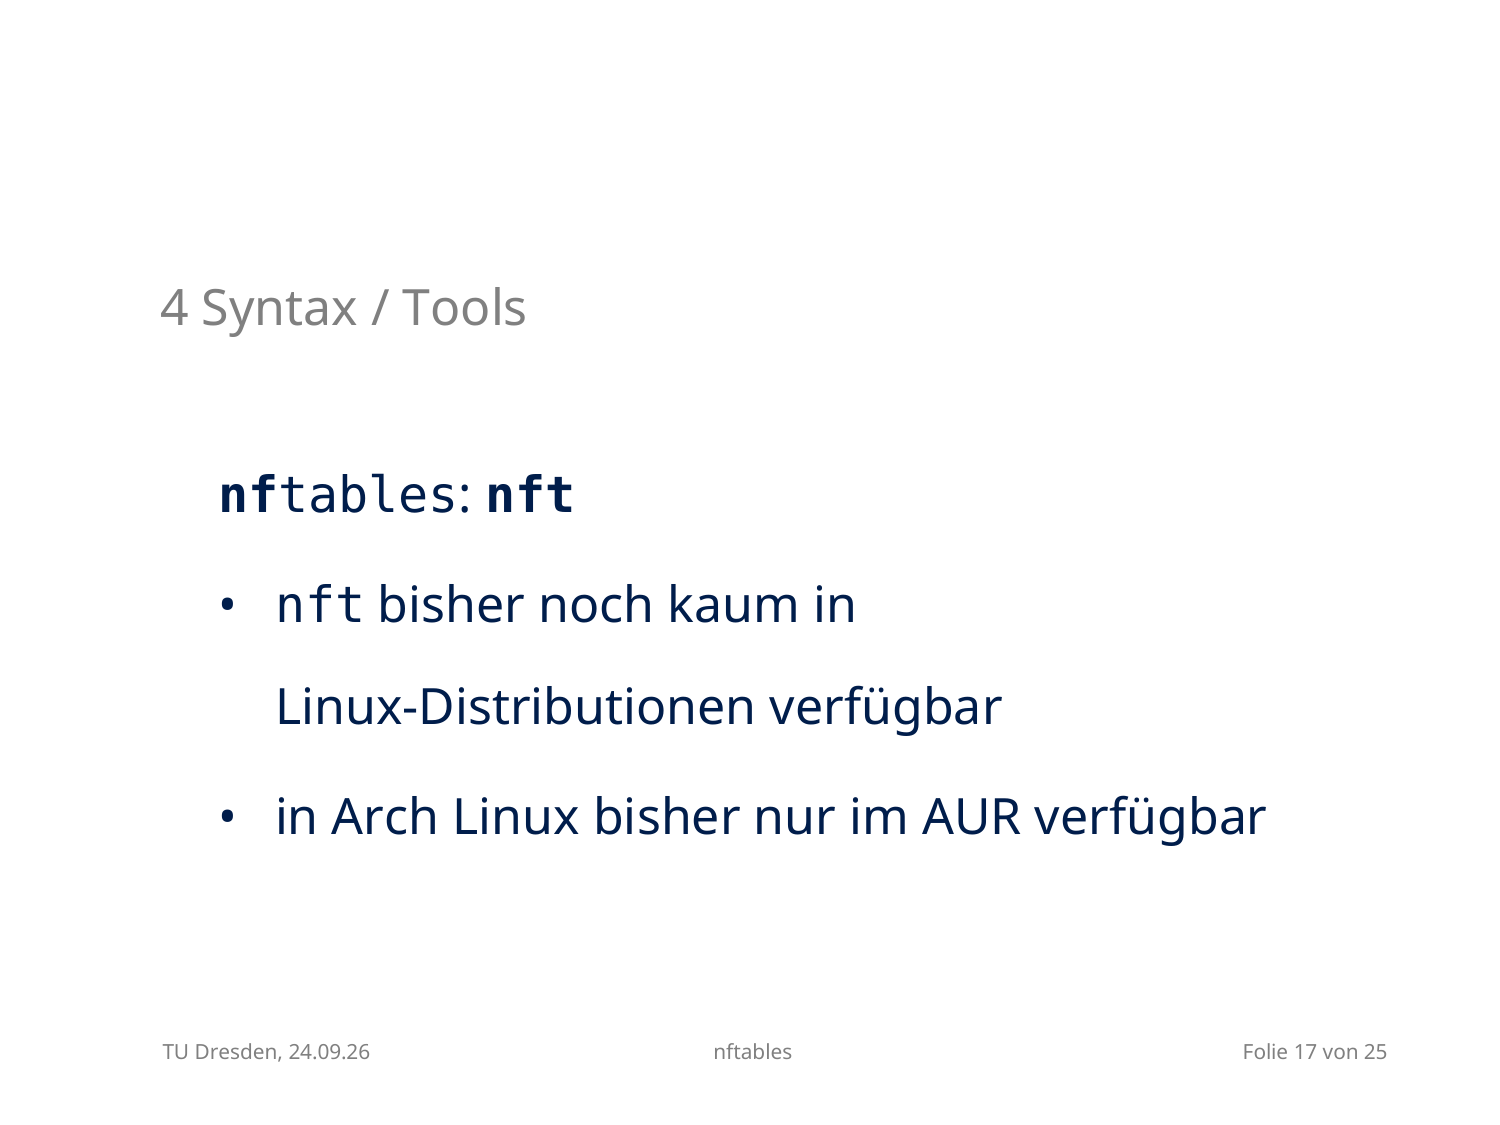

# 4 Syntax / Tools
nftables: nft
nft bisher noch kaum in
Linux-Distributionen verfügbar
in Arch Linux bisher nur im AUR verfügbar
17